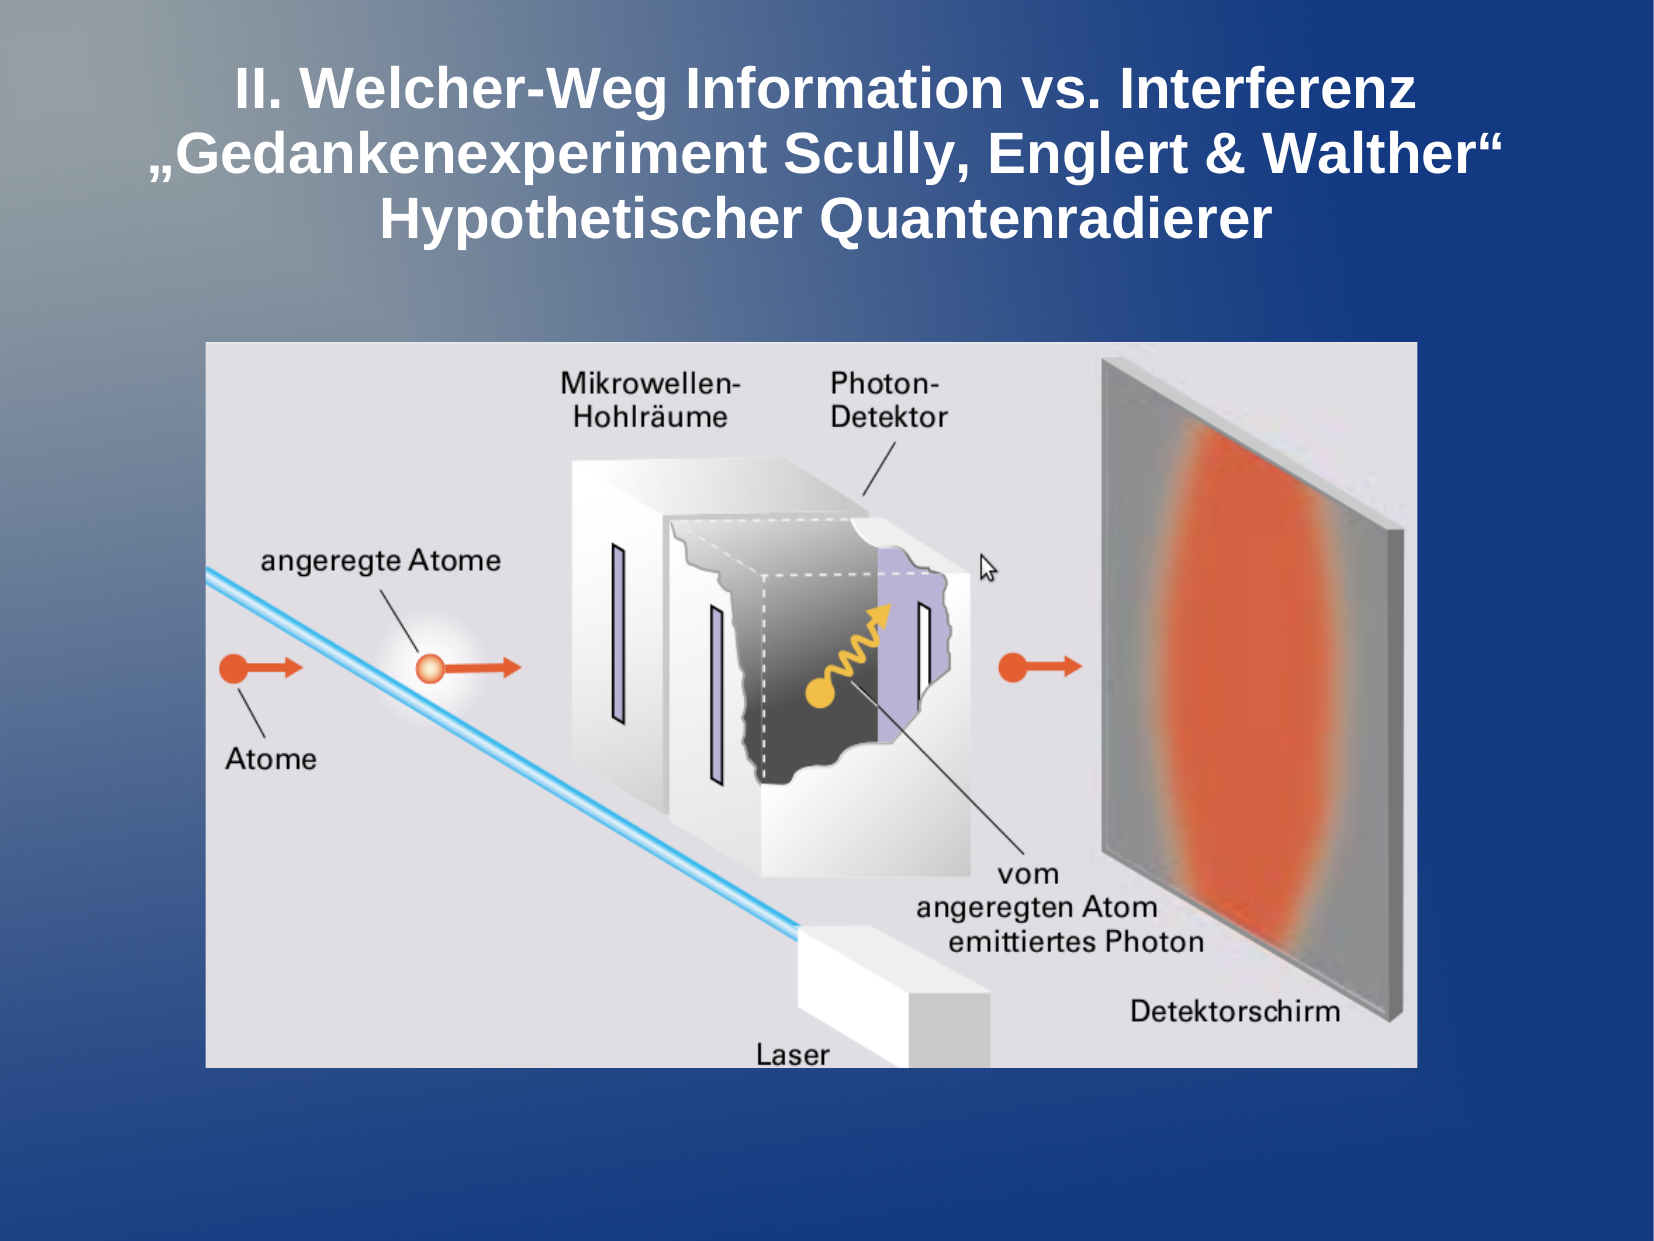

# II. Welcher-Weg Information vs. Interferenz „Gedankenexperiment Scully, Englert & Walther“ Hypothetischer Quantenradierer